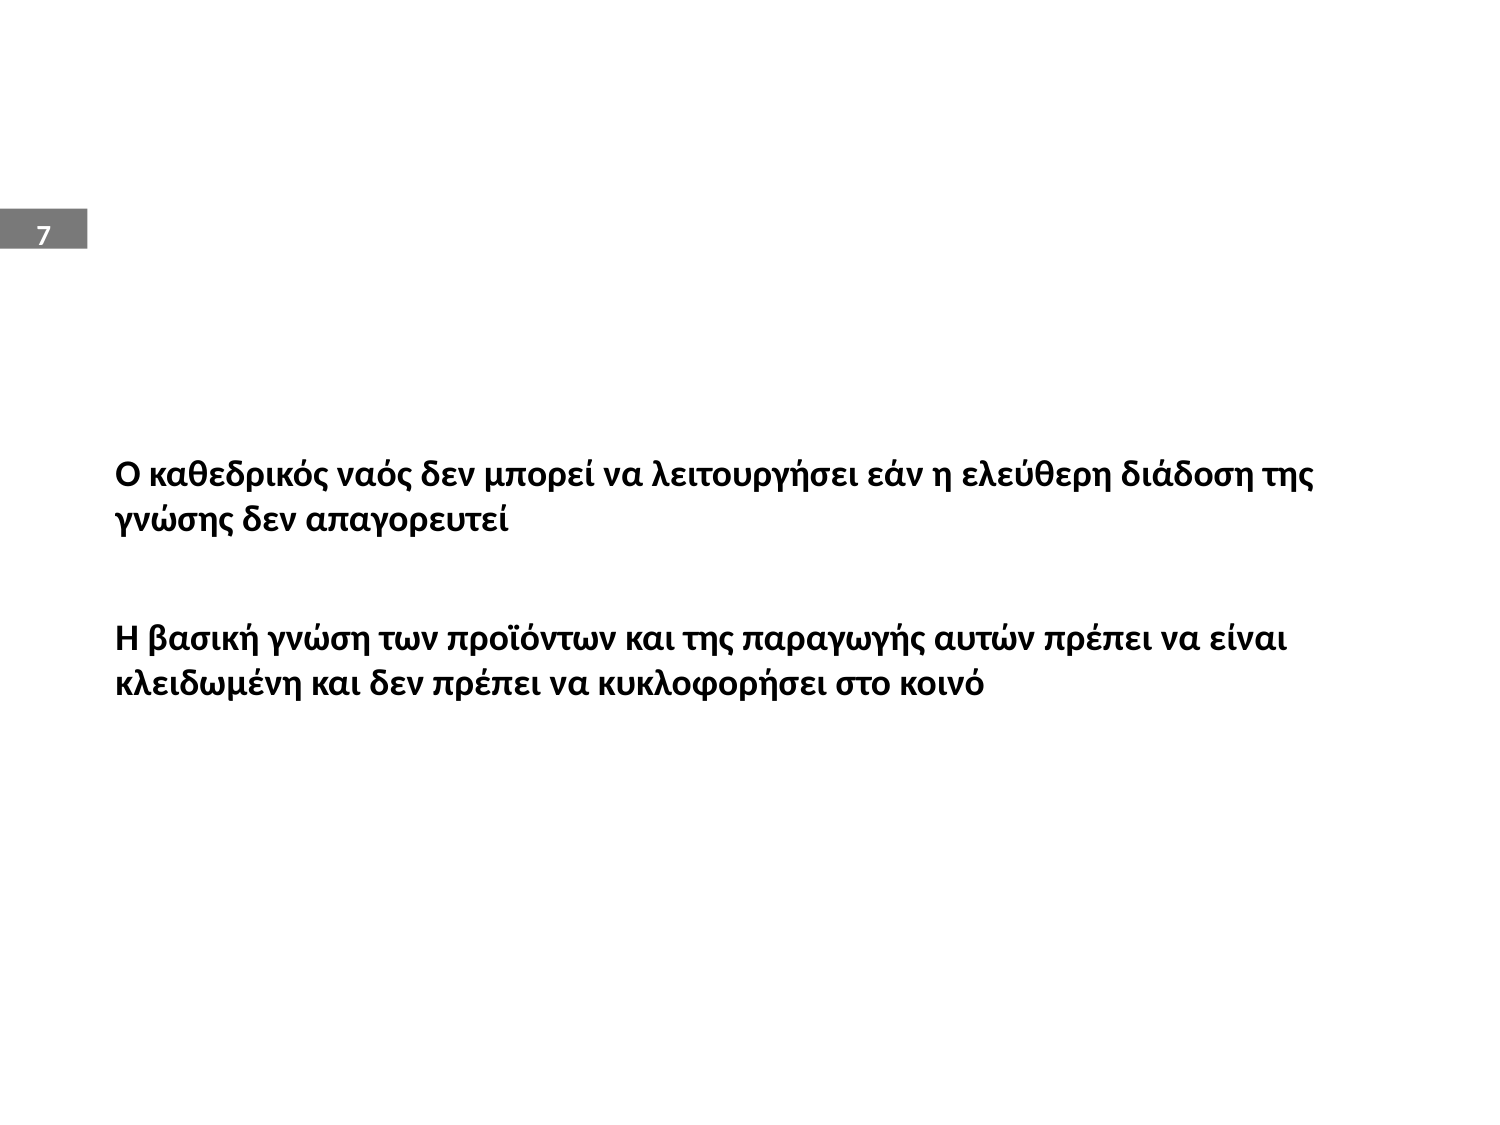

#
Ο καθεδρικός ναός δεν μπορεί να λειτουργήσει εάν η ελεύθερη διάδοση της γνώσης δεν απαγορευτεί
Η βασική γνώση των προϊόντων και της παραγωγής αυτών πρέπει να είναι κλειδωμένη και δεν πρέπει να κυκλοφορήσει στο κοινό